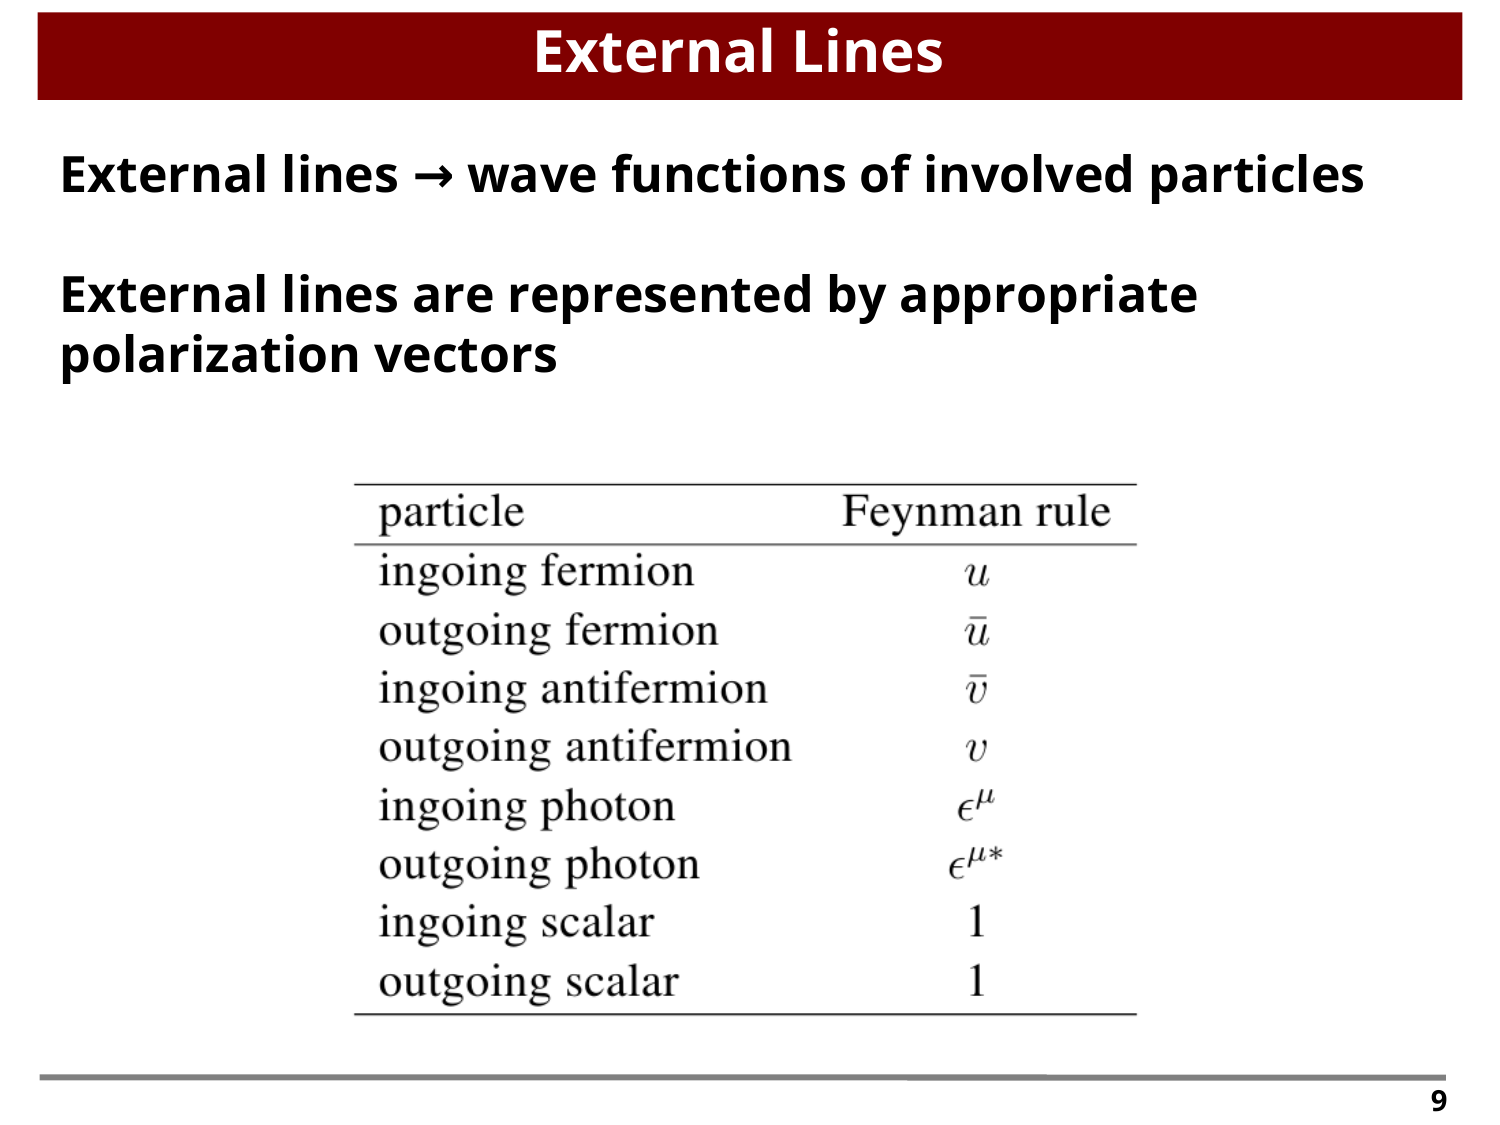

# External Lines
External lines → wave functions of involved particles
External lines are represented by appropriate polarization vectors